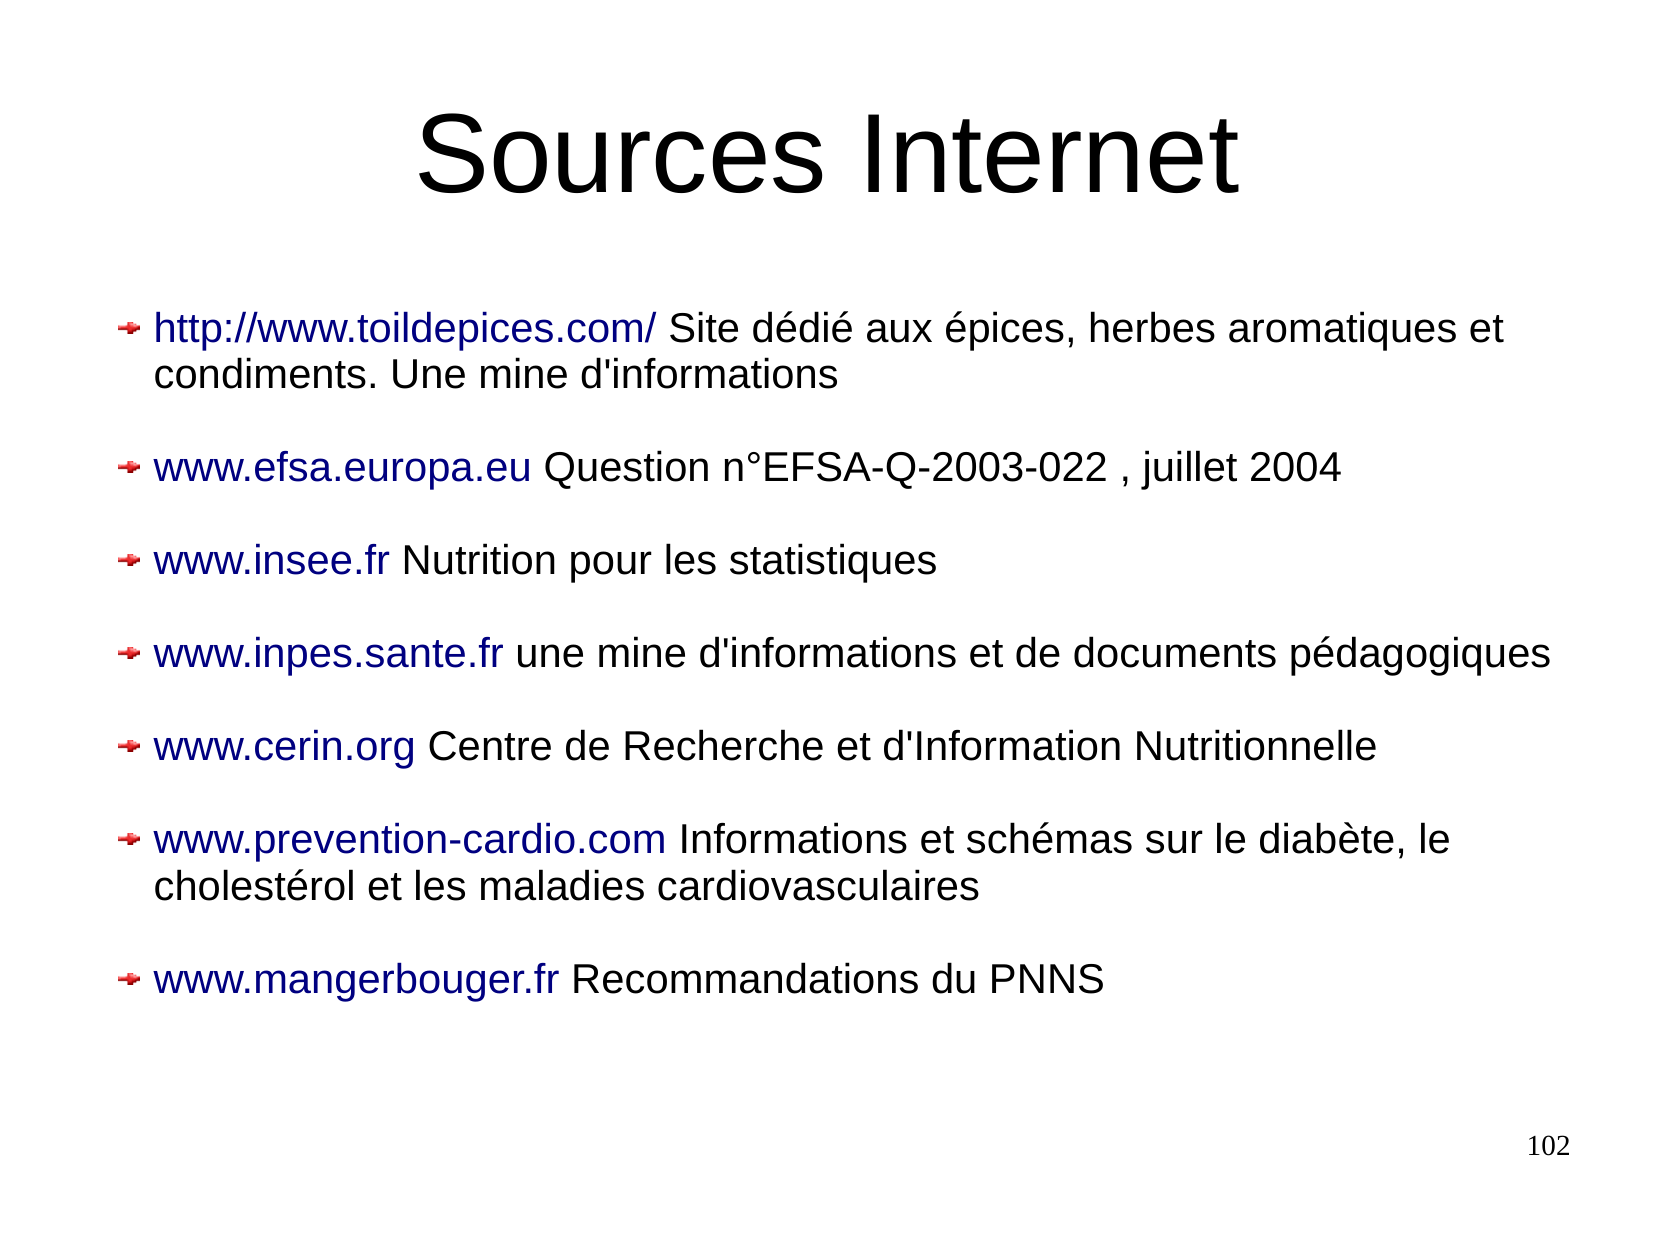

# Sources Internet
http://www.toildepices.com/ Site dédié aux épices, herbes aromatiques et condiments. Une mine d'informations
www.efsa.europa.eu Question n°EFSA-Q-2003-022 , juillet 2004
www.insee.fr Nutrition pour les statistiques
www.inpes.sante.fr une mine d'informations et de documents pédagogiques
www.cerin.org Centre de Recherche et d'Information Nutritionnelle
www.prevention-cardio.com Informations et schémas sur le diabète, le cholestérol et les maladies cardiovasculaires
www.mangerbouger.fr Recommandations du PNNS
102